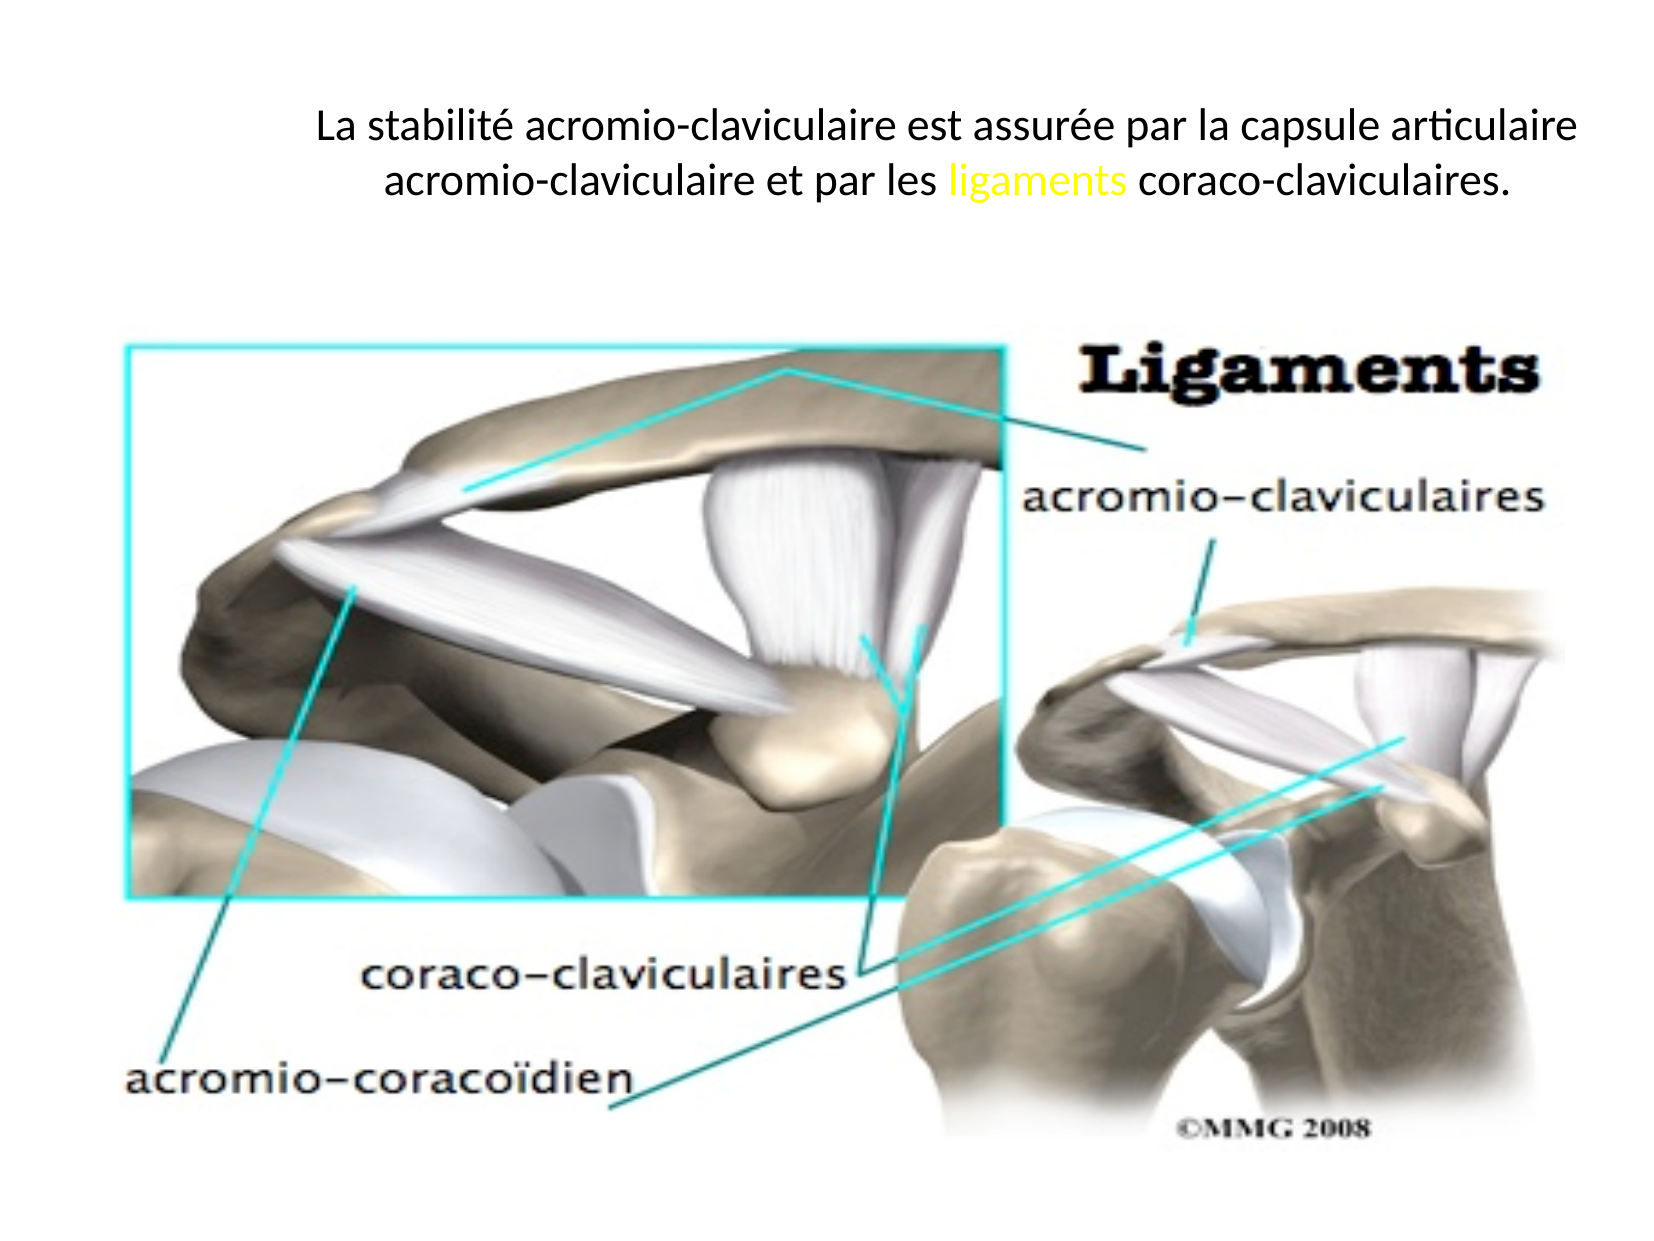

# La stabilité acromio-claviculaire est assurée par la capsule articulaire acromio-claviculaire et par les ligaments coraco-claviculaires.